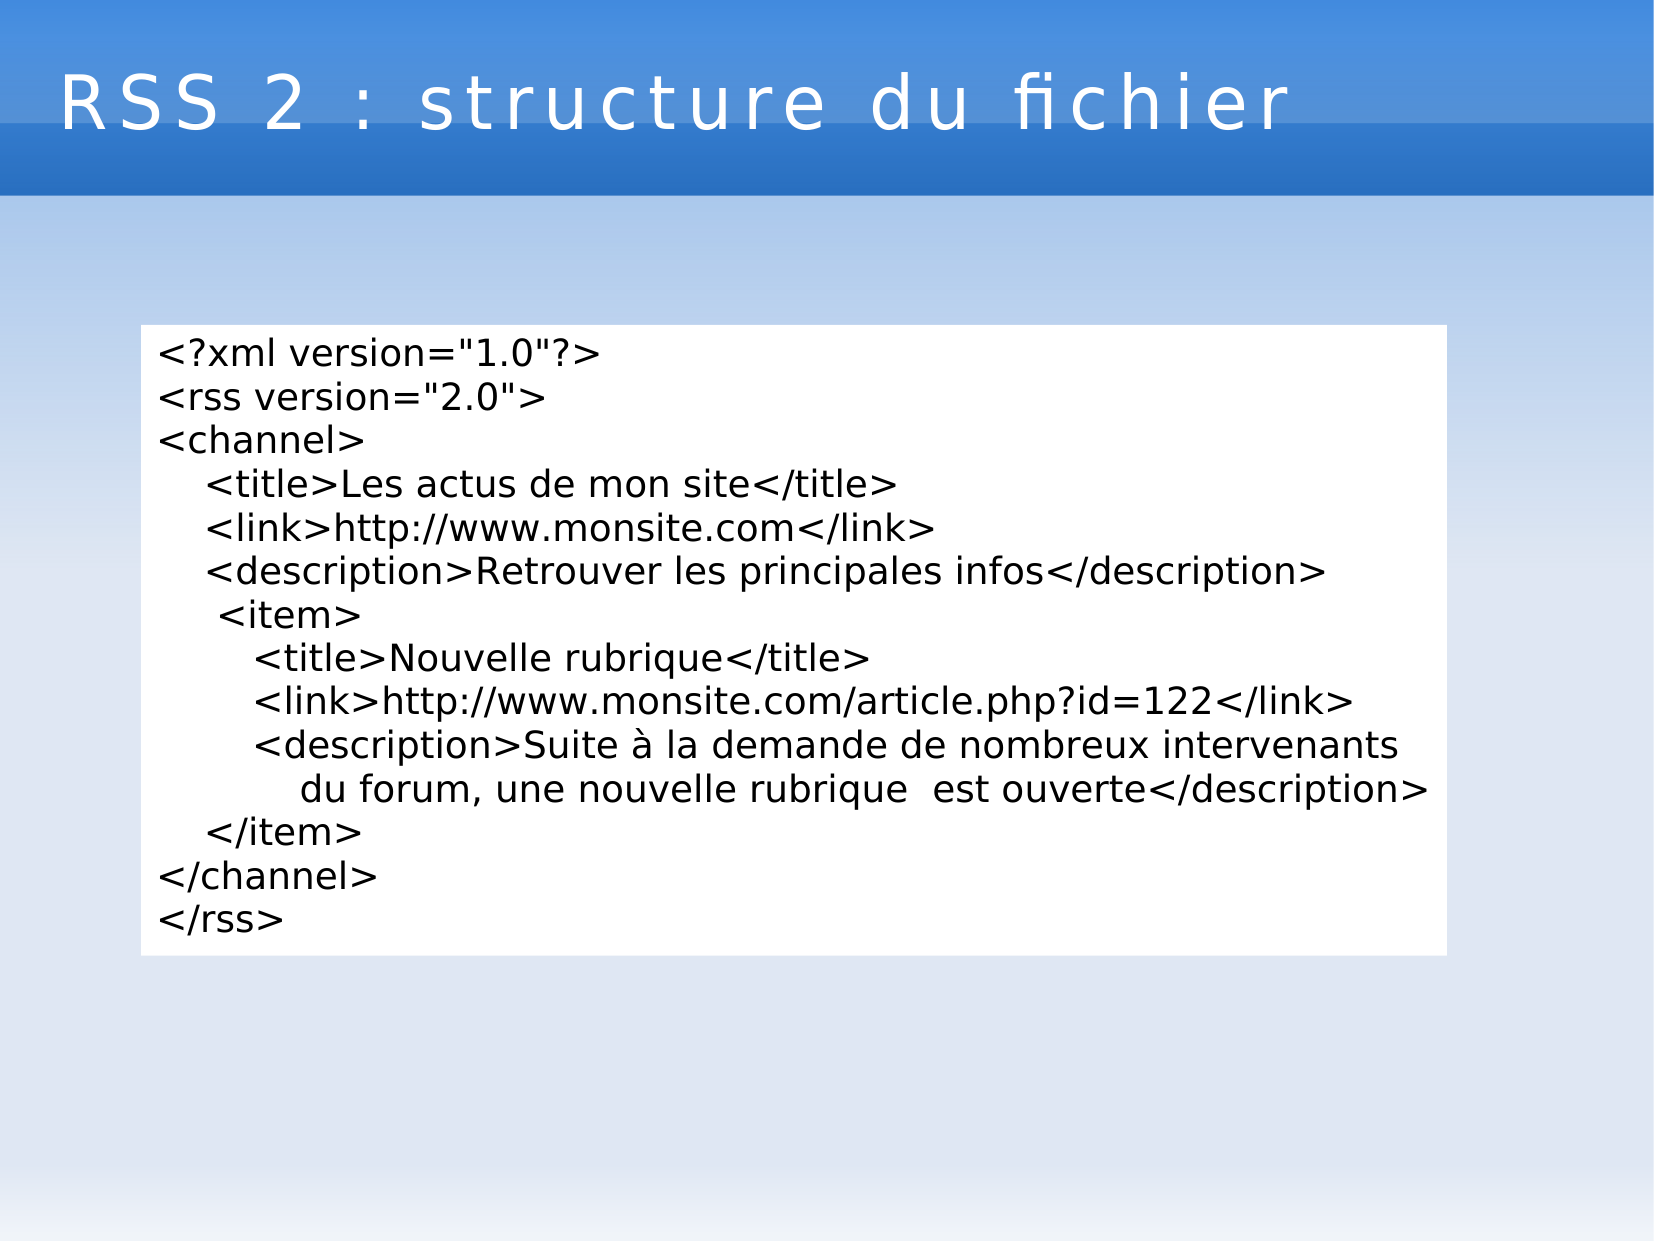

# RSS 2 : structure du fichier
<?xml version="1.0"?>
<rss version="2.0">
<channel>
 <title>Les actus de mon site</title>
 <link>http://www.monsite.com</link>
 <description>Retrouver les principales infos</description>
 <item>
 <title>Nouvelle rubrique</title>
 <link>http://www.monsite.com/article.php?id=122</link>
 <description>Suite à la demande de nombreux intervenants
 du forum, une nouvelle rubrique est ouverte</description>
 </item>
</channel>
</rss>